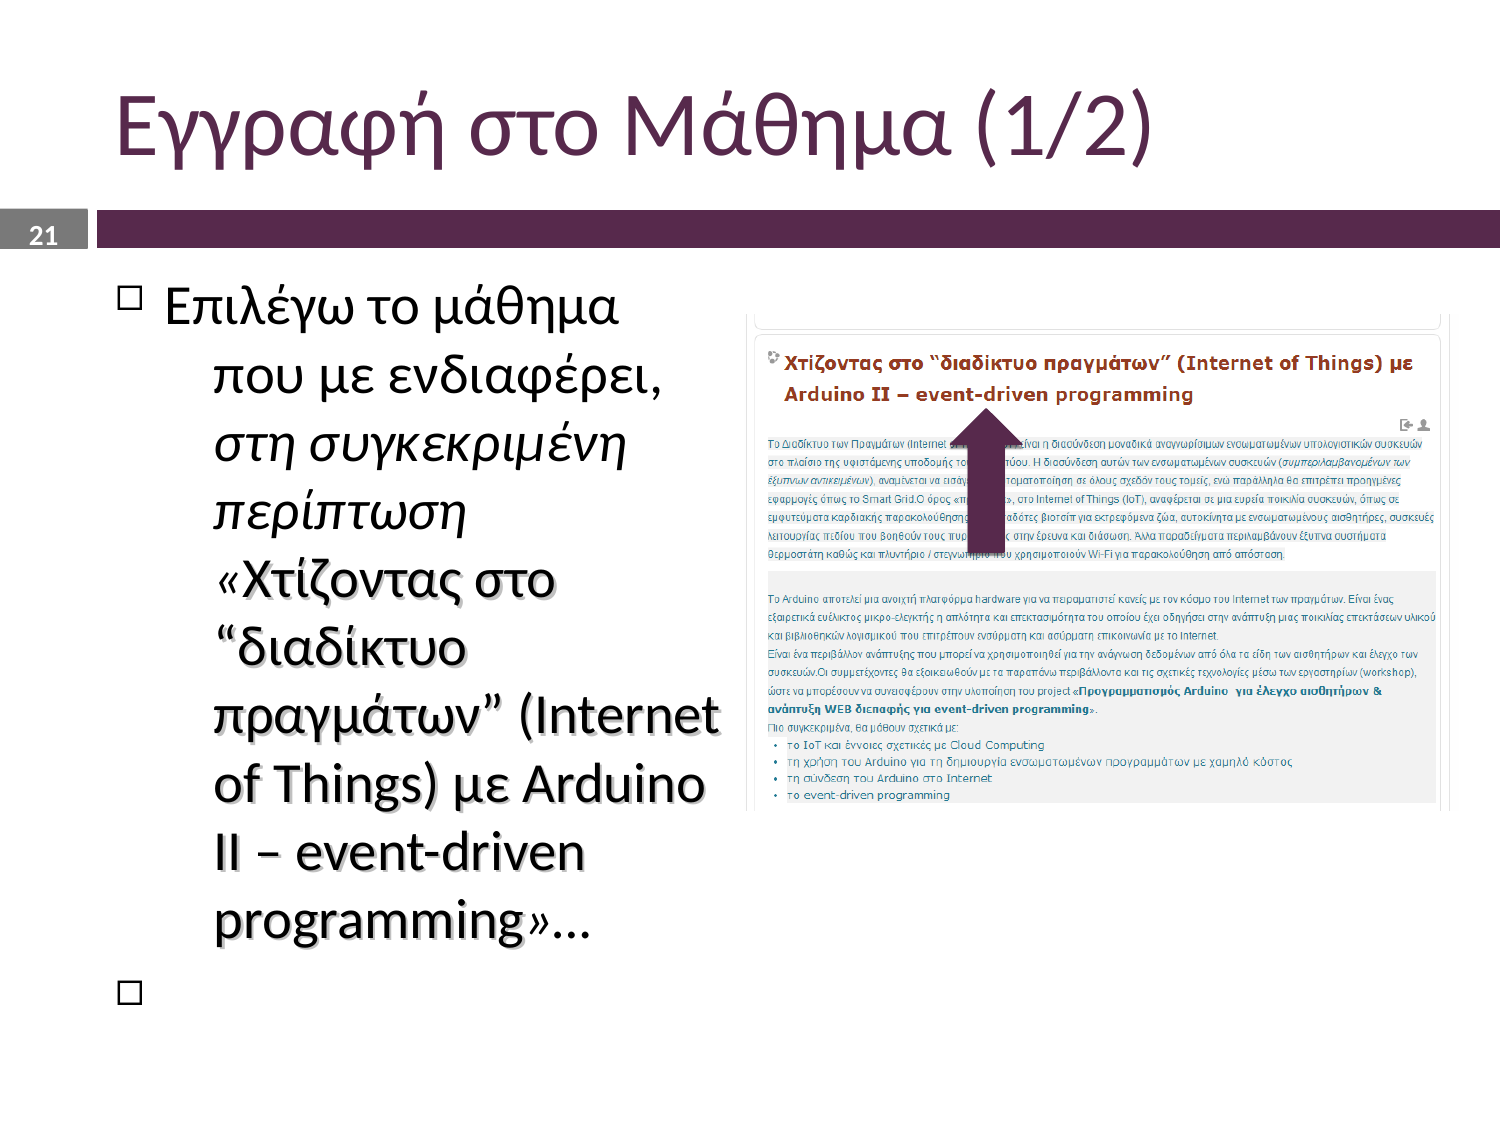

# Εγγραφή στο Μάθημα (1/2)
Επιλέγω το μάθημα που με ενδιαφέρει, στη συγκεκριμένη περίπτωση «Χτίζοντας στο “διαδίκτυο πραγμάτων” (Internet οf Things) με Arduino II – event-driven programming»…